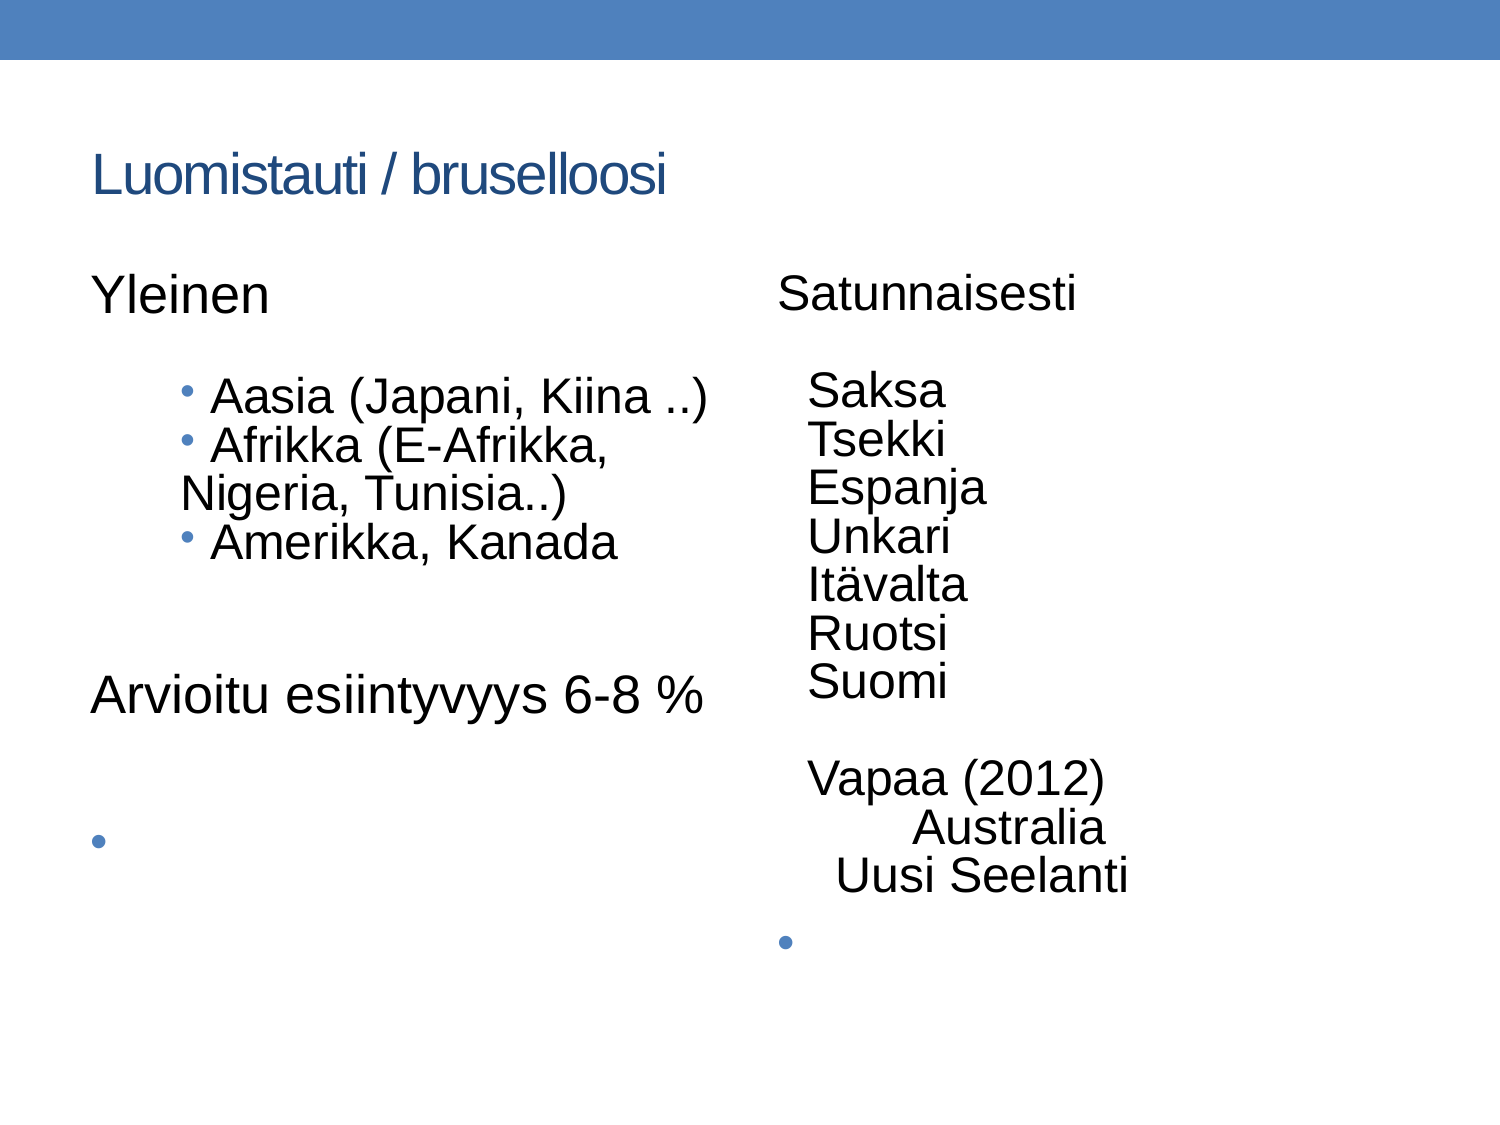

# Luomistauti / bruselloosi
Yleinen
Aasia (Japani, Kiina ..)
Afrikka (E-Afrikka,
Nigeria, Tunisia..)
Amerikka, Kanada
Arvioitu esiintyvyys 6-8 %
Satunnaisesti
Saksa
Tsekki
Espanja
Unkari
Itävalta
Ruotsi
Suomi
Vapaa (2012)
	Australia
 Uusi Seelanti